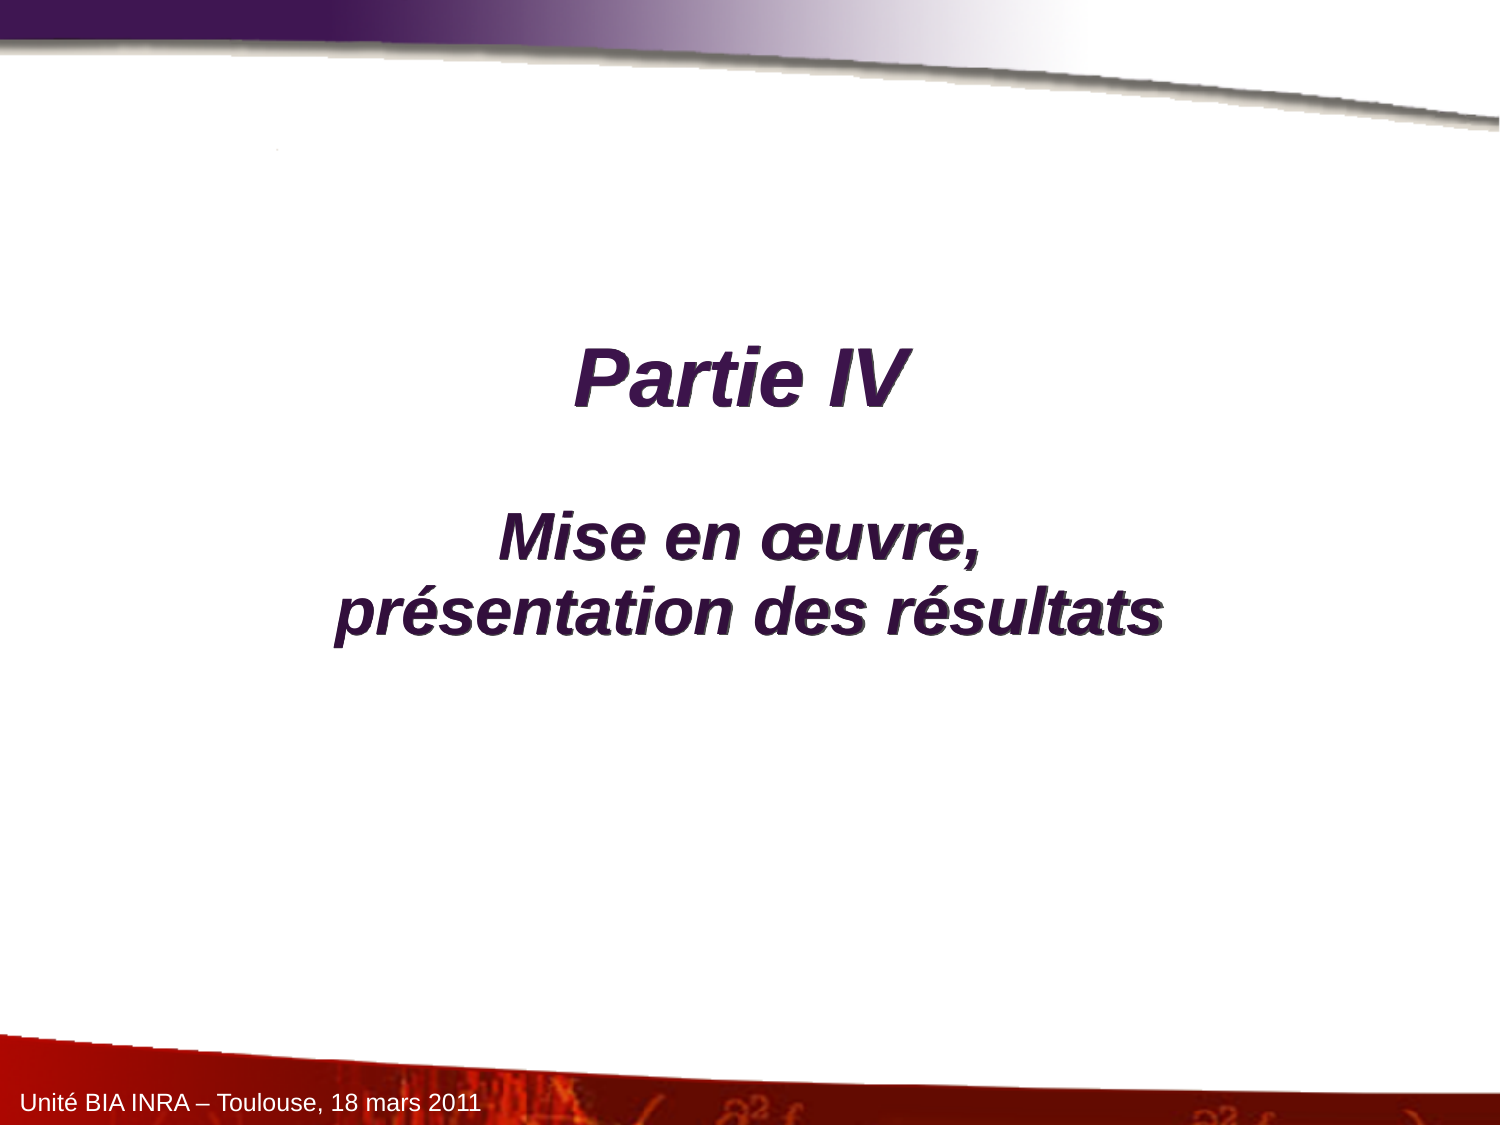

# Partie IV Mise en œuvre, présentation des résultats